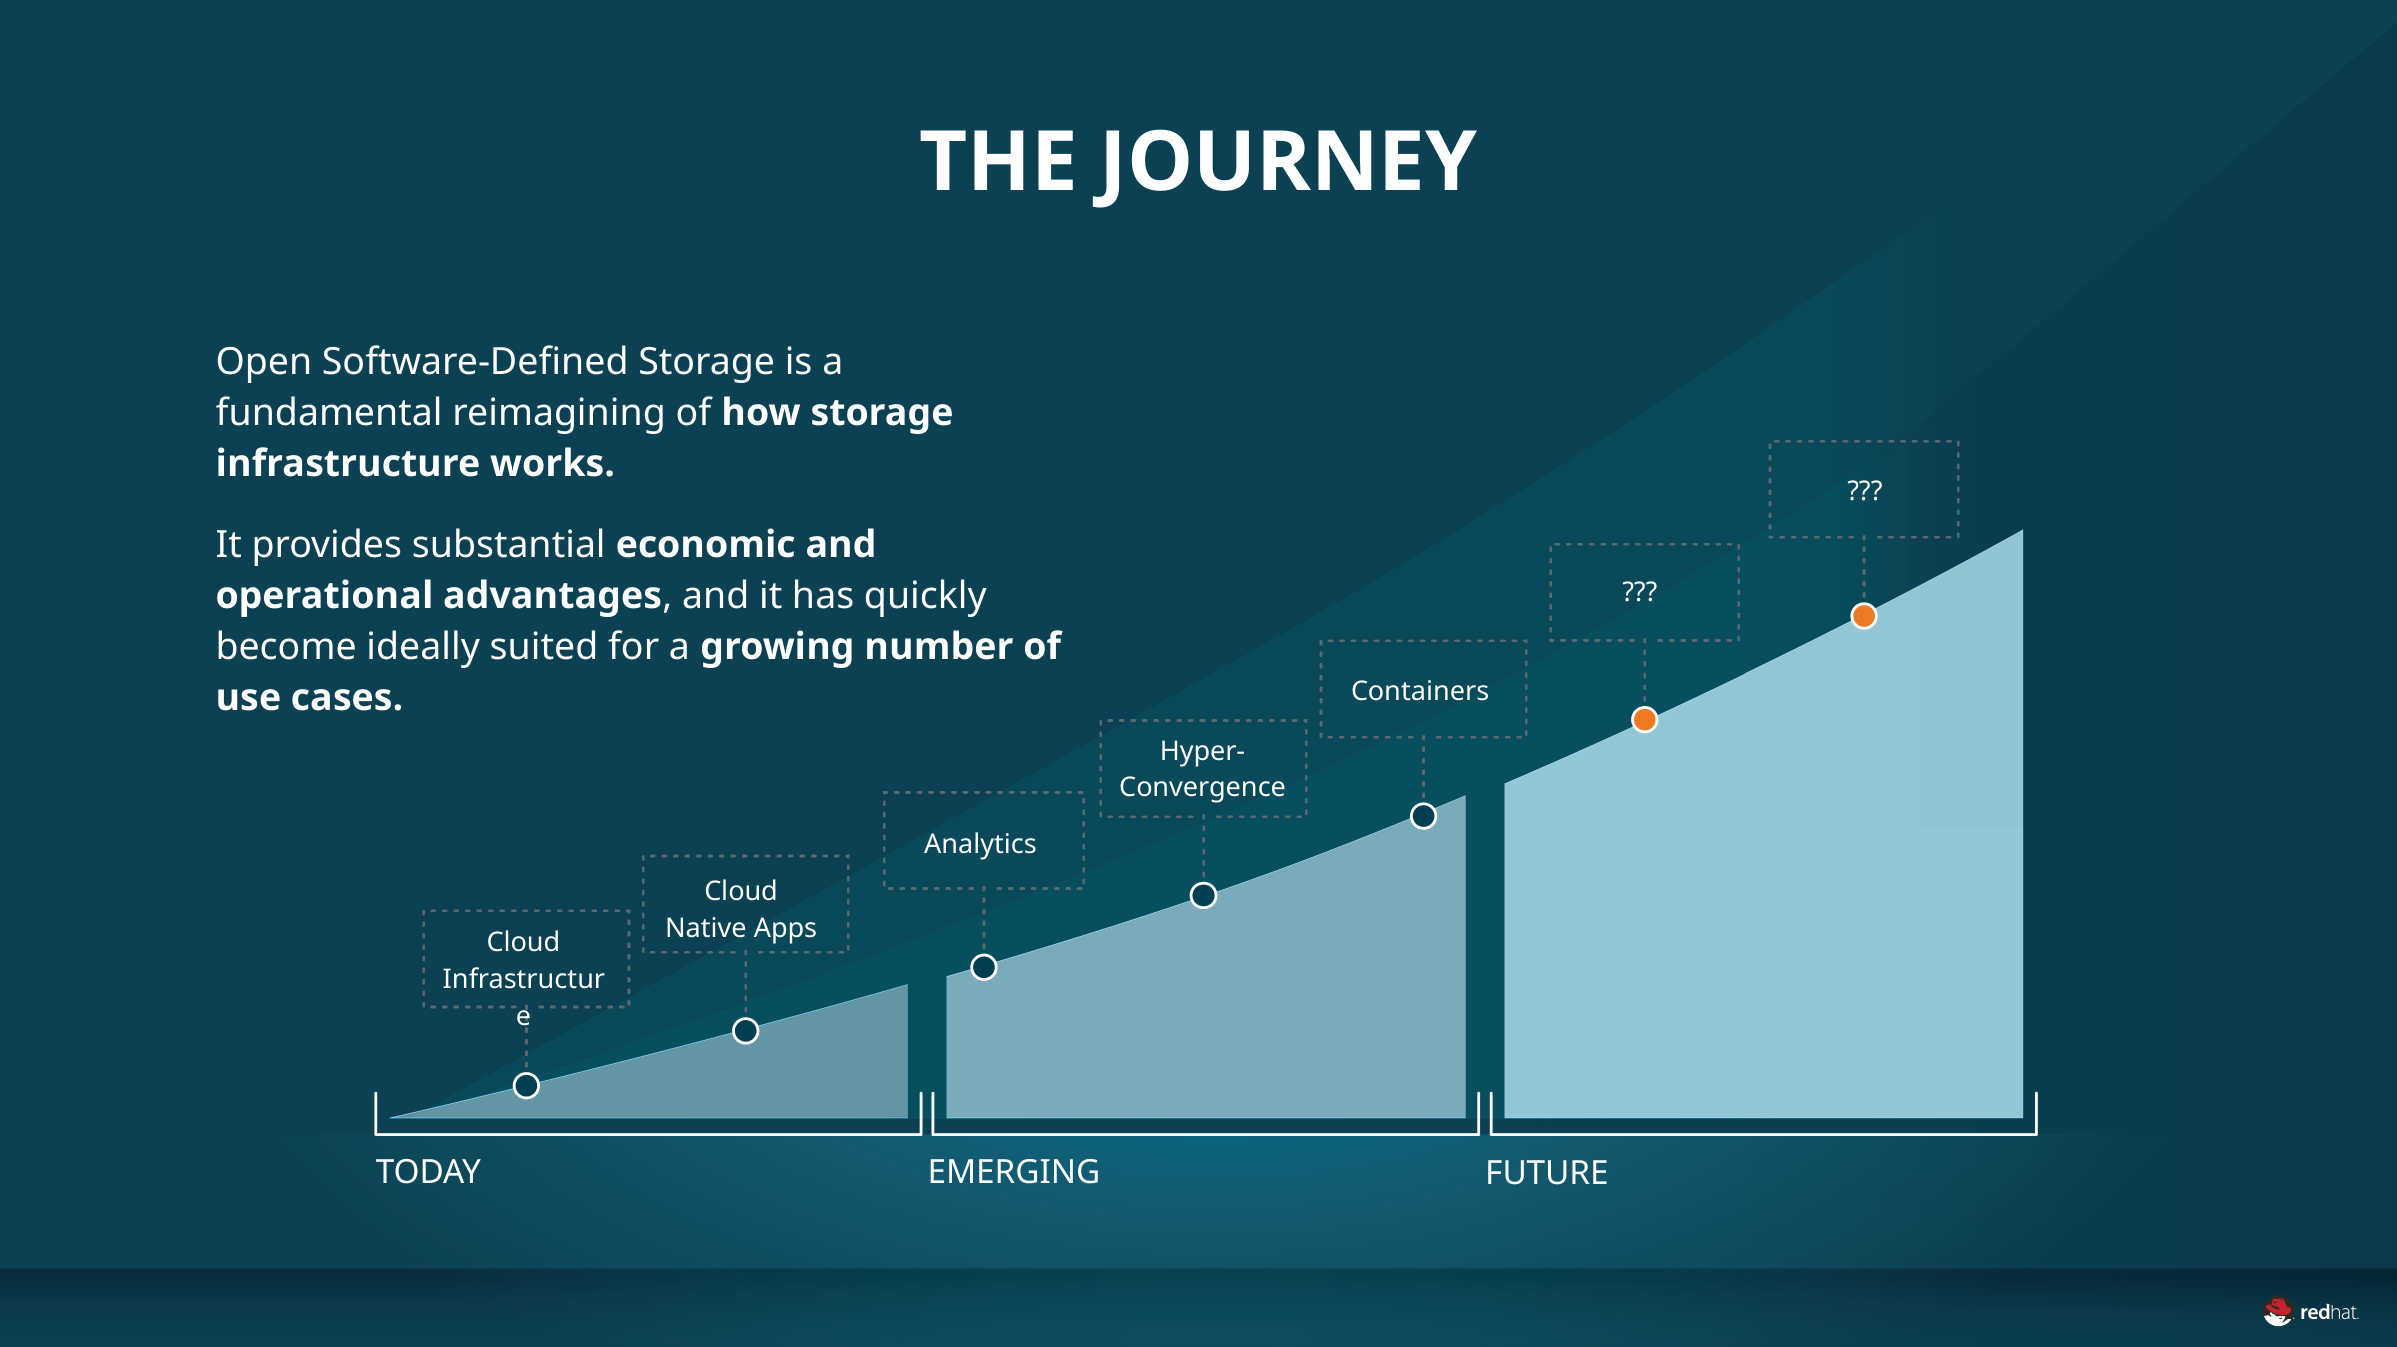

THE JOURNEY
Open Software-Defined Storage is a fundamental reimagining of how storage infrastructure works.
It provides substantial economic and operational advantages, and it has quickly become ideally suited for a growing number of use cases.
???
???
Containers
Hyper-
Convergence
Analytics
Cloud
Native Apps
Cloud
Infrastructure
TODAY
EMERGING
FUTURE